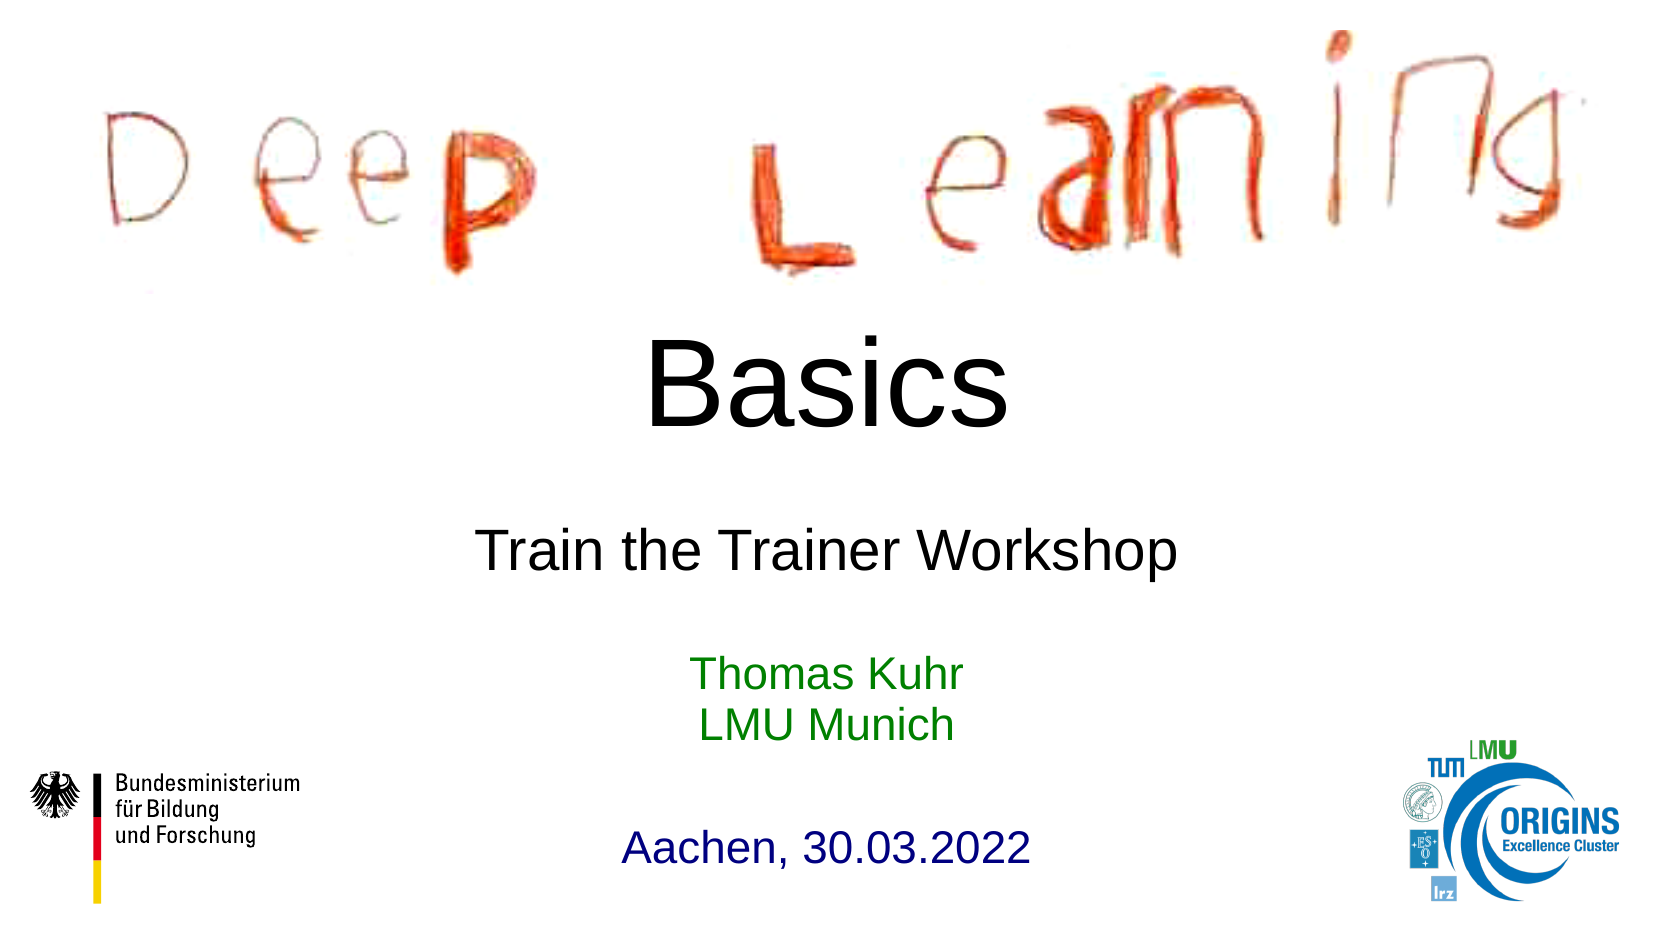

# Basics Train the Trainer Workshop Thomas Kuhr LMU Munich
Aachen, 30.03.2022